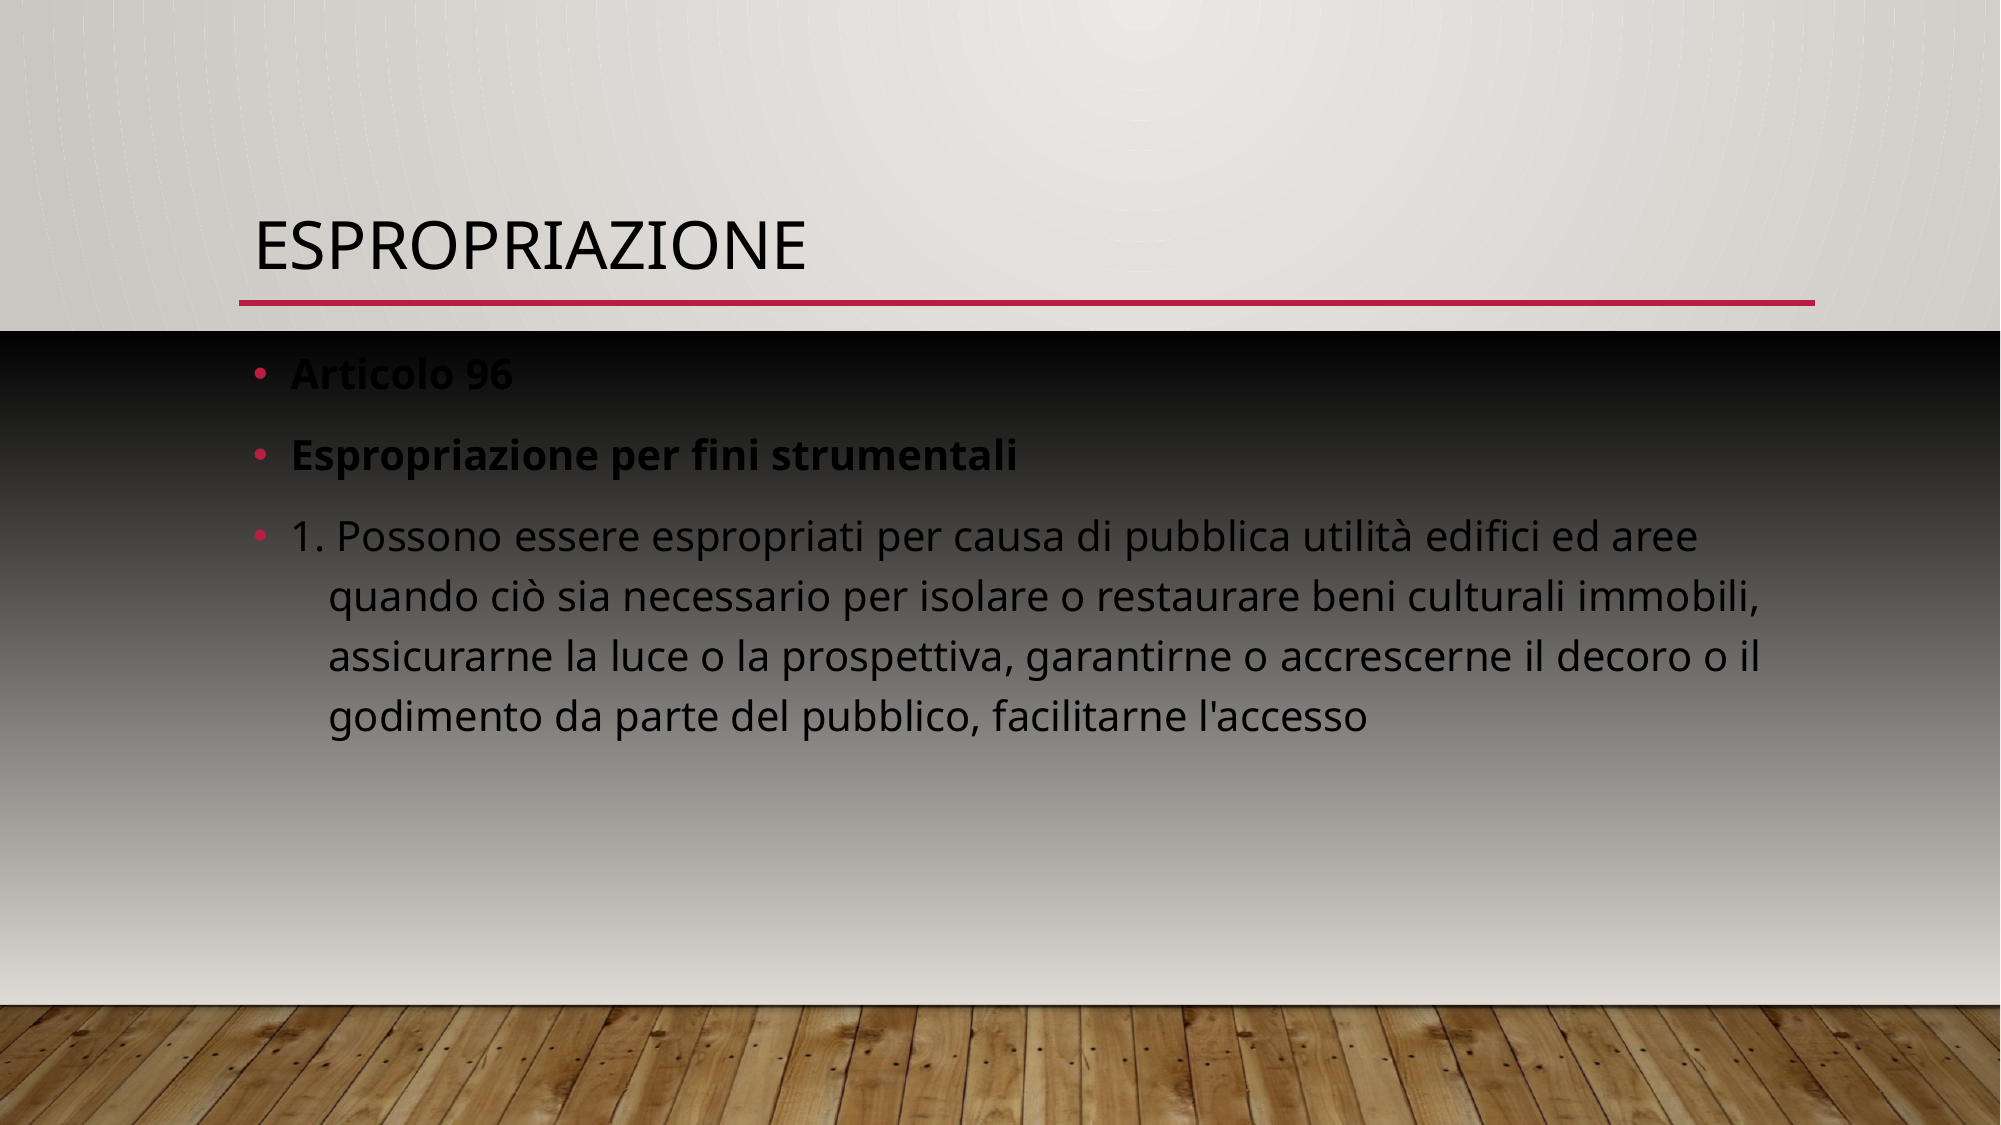

# Espropriazione
Articolo 96
Espropriazione per fini strumentali
1. Possono essere espropriati per causa di pubblica utilità edifici ed aree quando ciò sia necessario per isolare o restaurare beni culturali immobili, assicurarne la luce o la prospettiva, garantirne o accrescerne il decoro o il godimento da parte del pubblico, facilitarne l'accesso